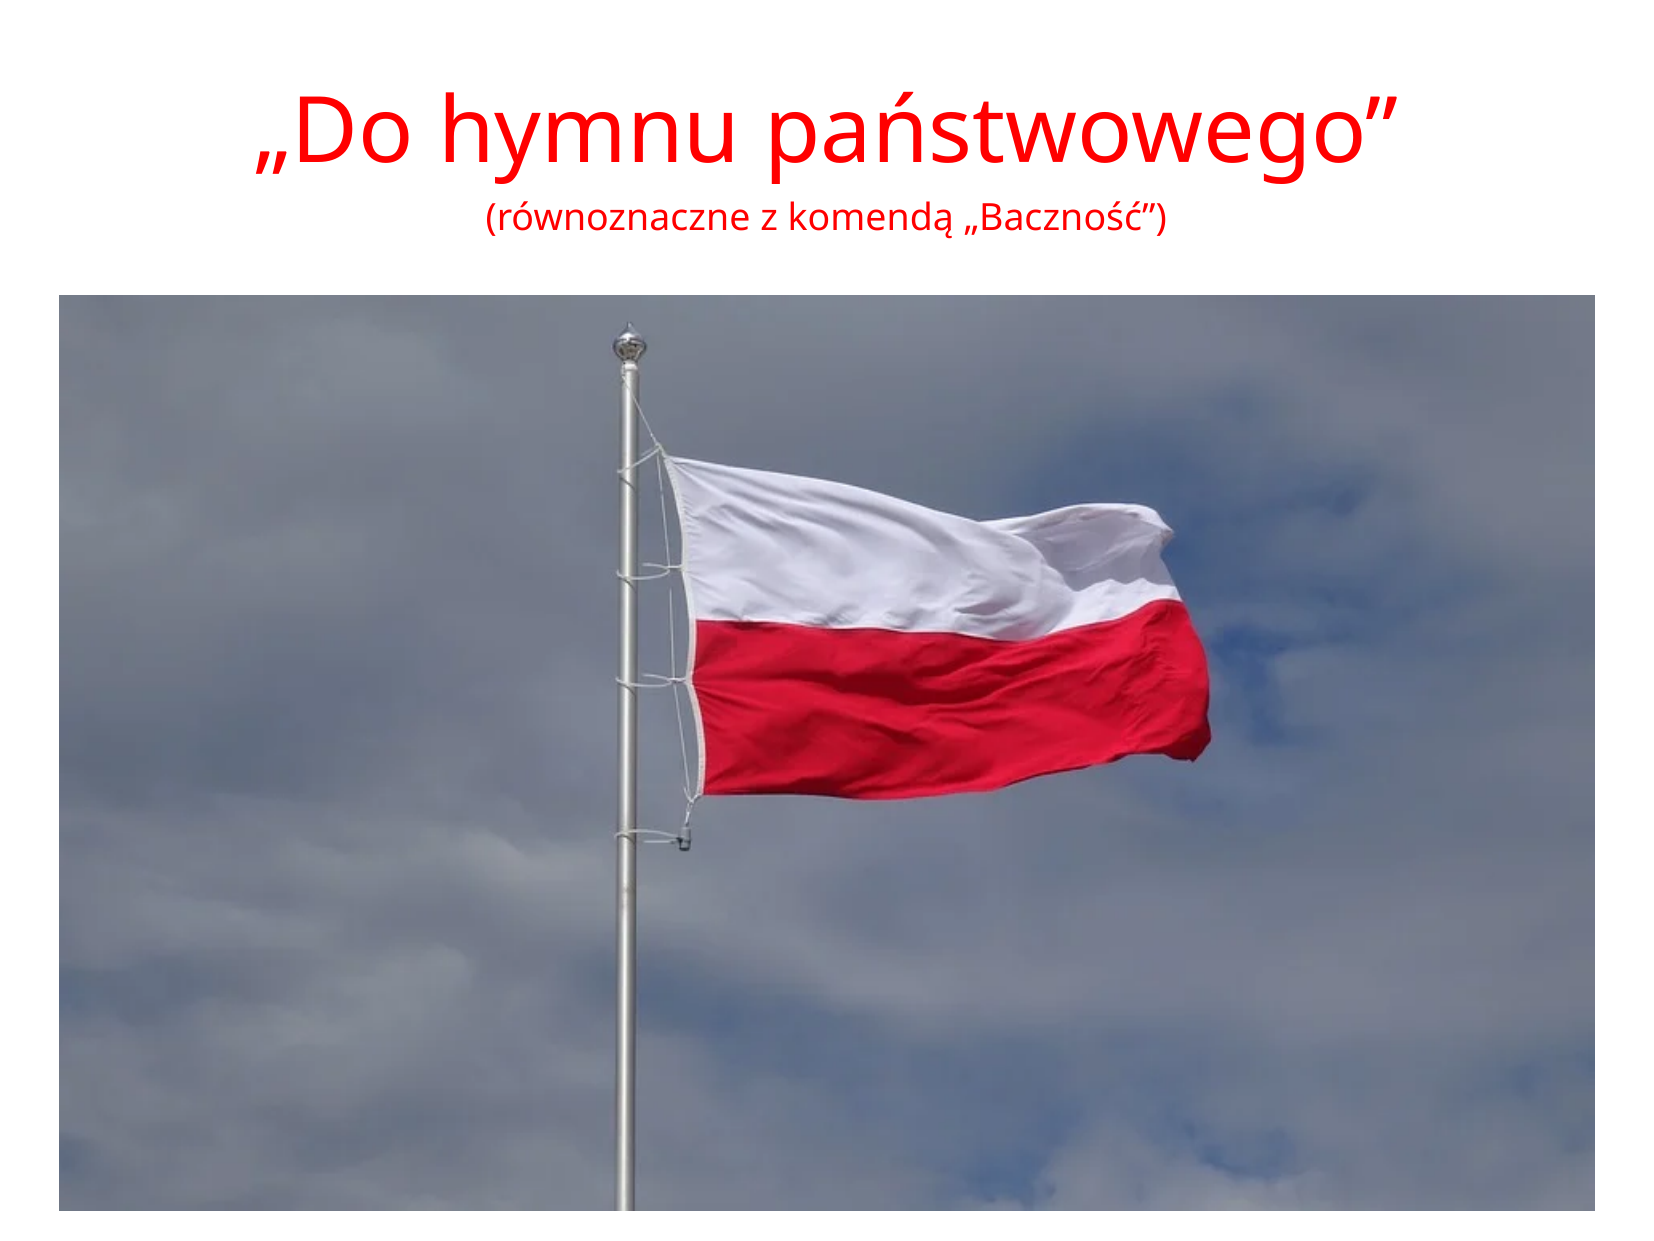

# „Do hymnu państwowego” (równoznaczne z komendą „Baczność”)